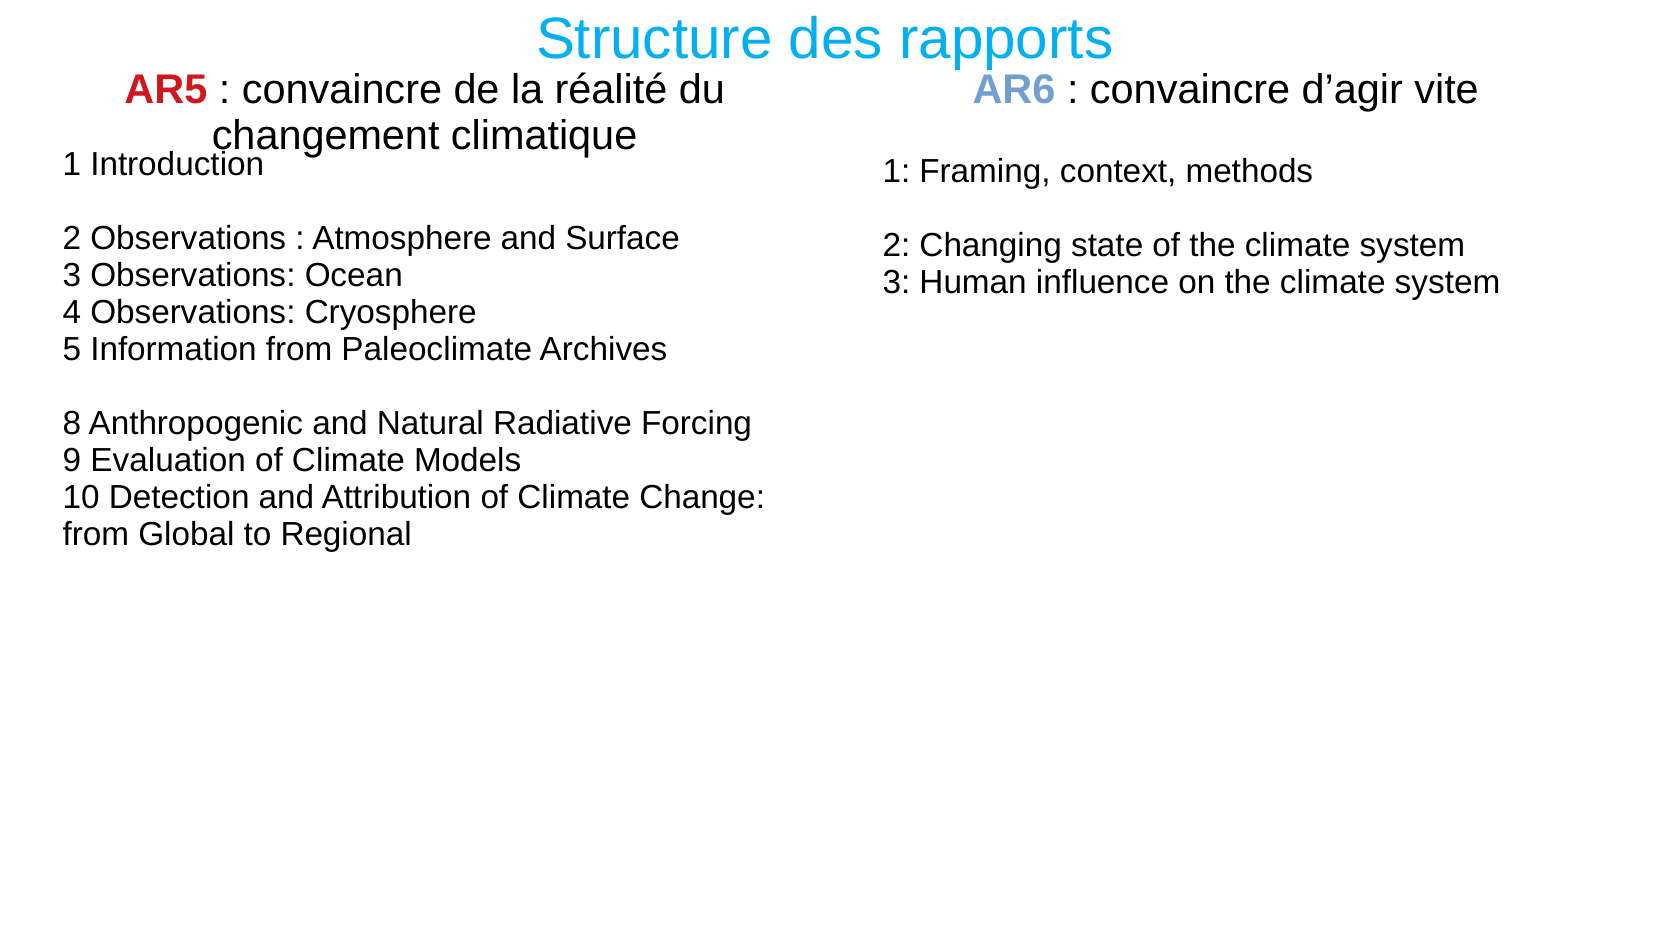

Structure des rapports
AR5 : convaincre de la réalité du changement climatique
AR6 : convaincre d’agir vite
1 Introduction
2 Observations : Atmosphere and Surface
3 Observations: Ocean
4 Observations: Cryosphere
5 Information from Paleoclimate Archives
8 Anthropogenic and Natural Radiative Forcing
9 Evaluation of Climate Models
10 Detection and Attribution of Climate Change: from Global to Regional
1: Framing, context, methods
2: Changing state of the climate system
3: Human influence on the climate system